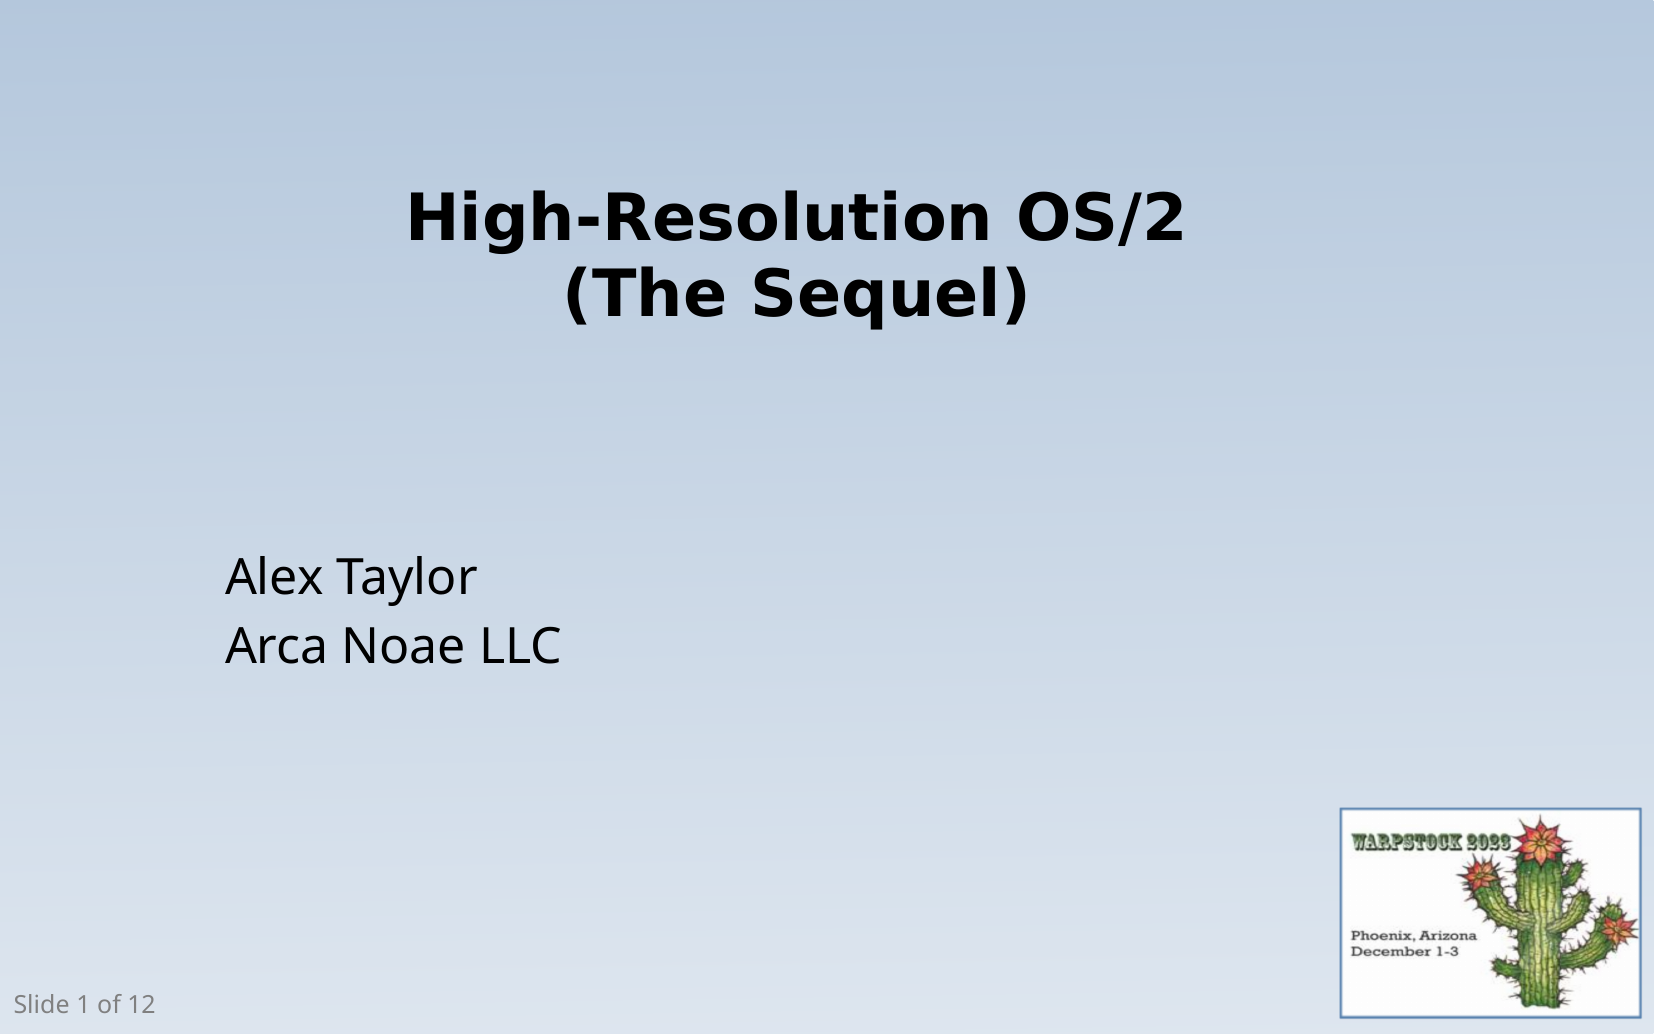

# High-Resolution OS/2 (The Sequel)
Alex Taylor
Arca Noae LLC
Slide of <count>